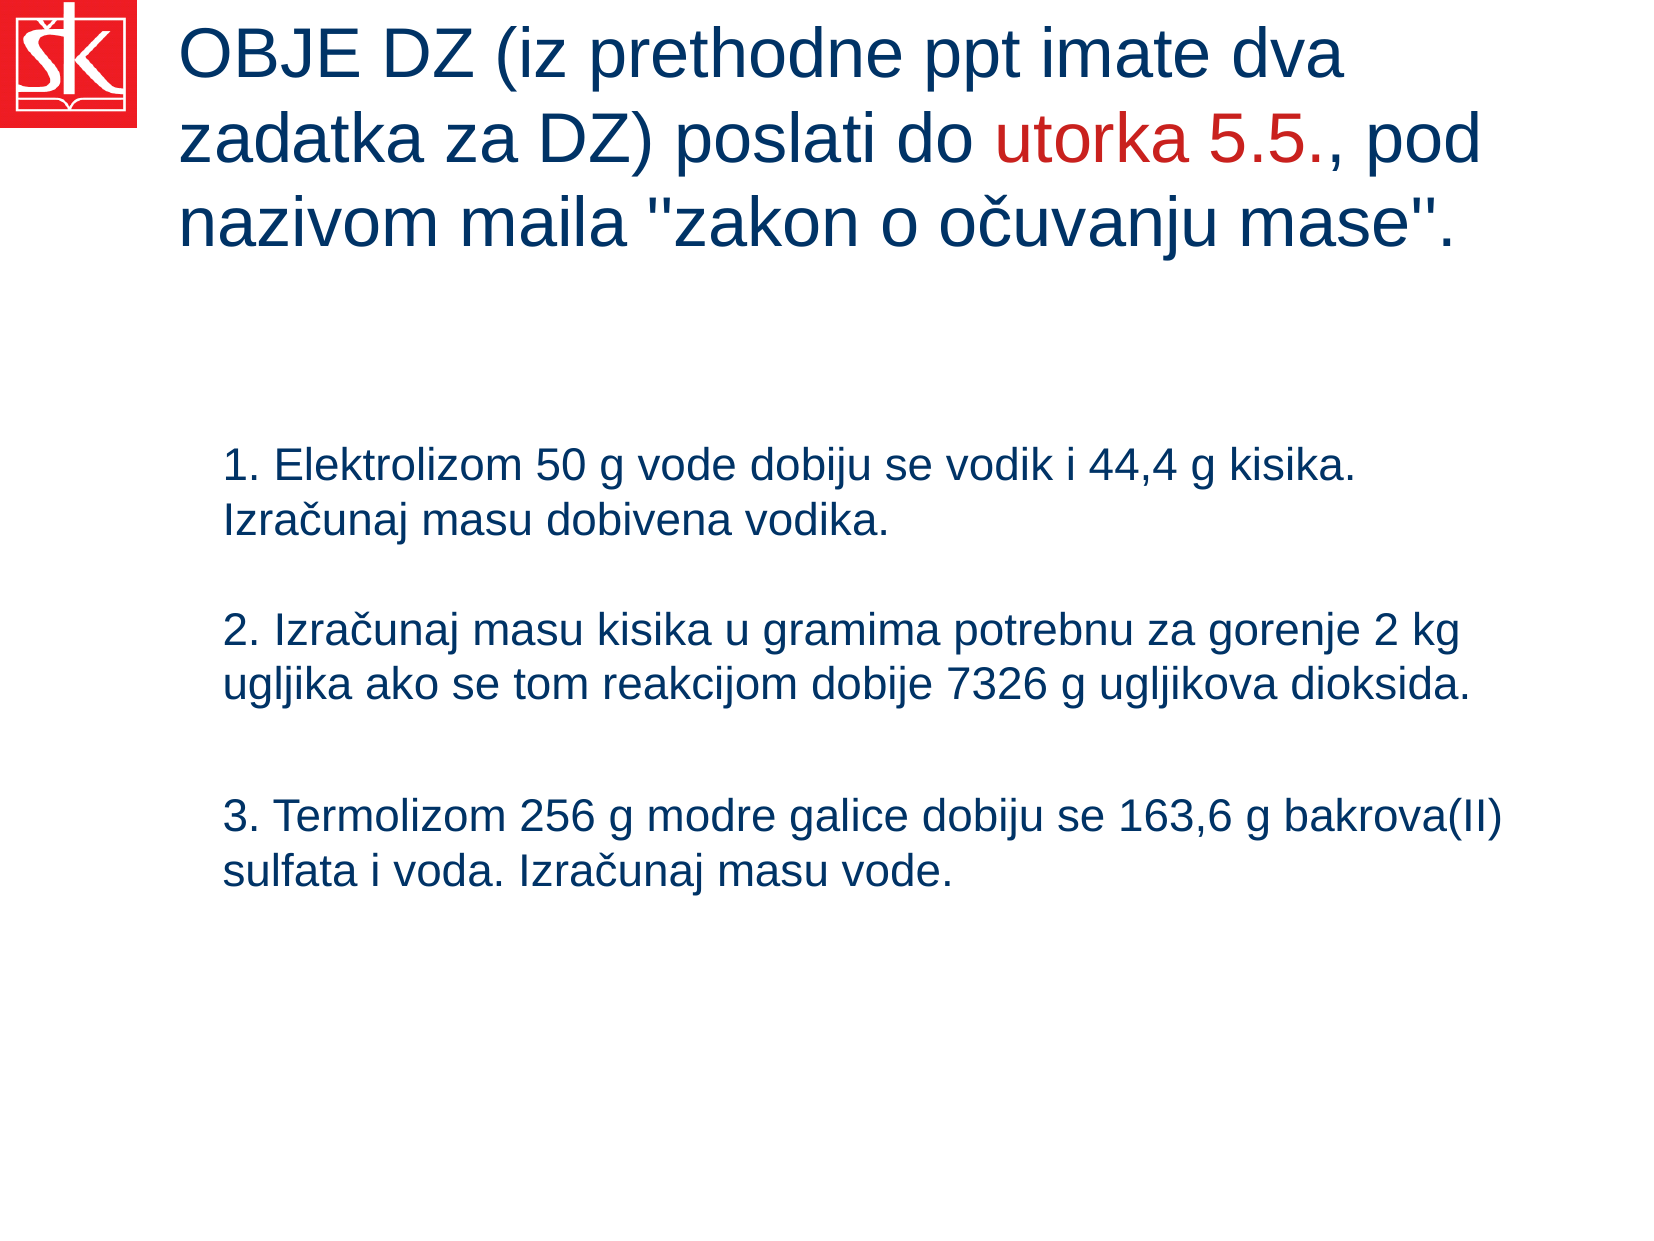

# OBJE DZ (iz prethodne ppt imate dva zadatka za DZ) poslati do utorka 5.5., pod nazivom maila ''zakon o očuvanju mase''.
1. Elektrolizom 50 g vode dobiju se vodik i 44,4 g kisika. Izračunaj masu dobivena vodika.
2. Izračunaj masu kisika u gramima potrebnu za gorenje 2 kg ugljika ako se tom reakcijom dobije 7326 g ugljikova dioksida.
3. Termolizom 256 g modre galice dobiju se 163,6 g bakrova(II) sulfata i voda. Izračunaj masu vode.